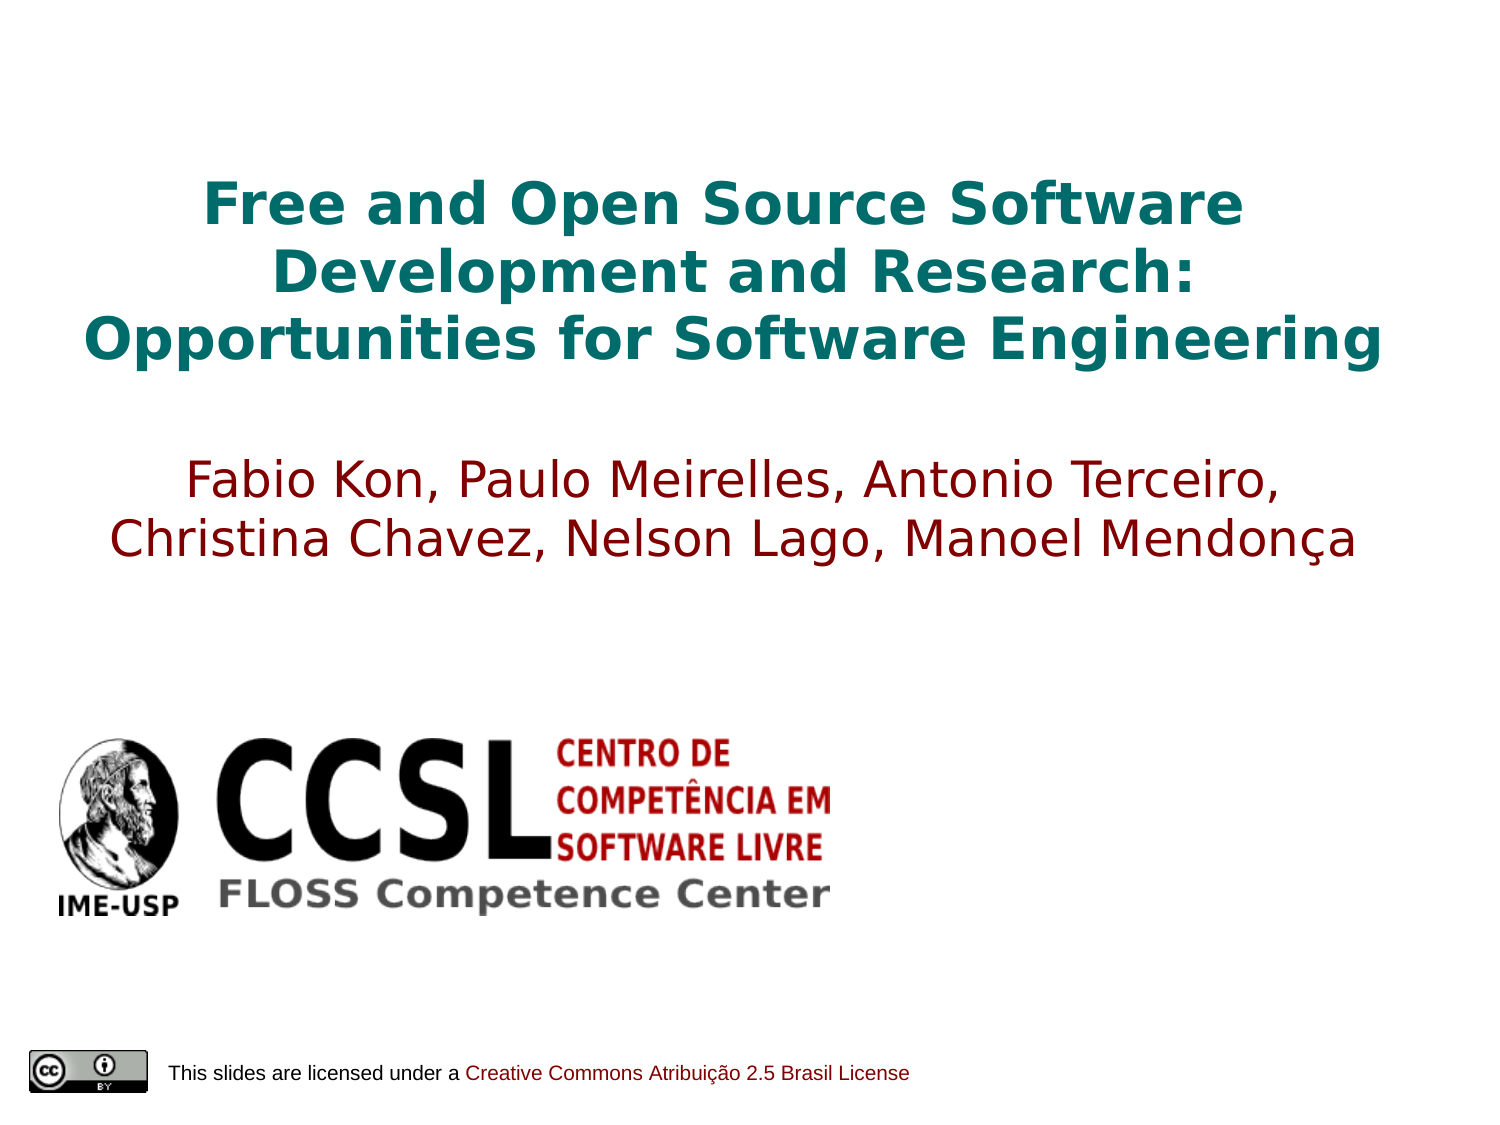

# Free and Open Source Software
Development and Research:
Opportunities for Software Engineering
Fabio Kon, Paulo Meirelles, Antonio Terceiro,
Christina Chavez, Nelson Lago, Manoel Mendonça
 This slides are licensed under a Creative Commons Atribuição 2.5 Brasil License